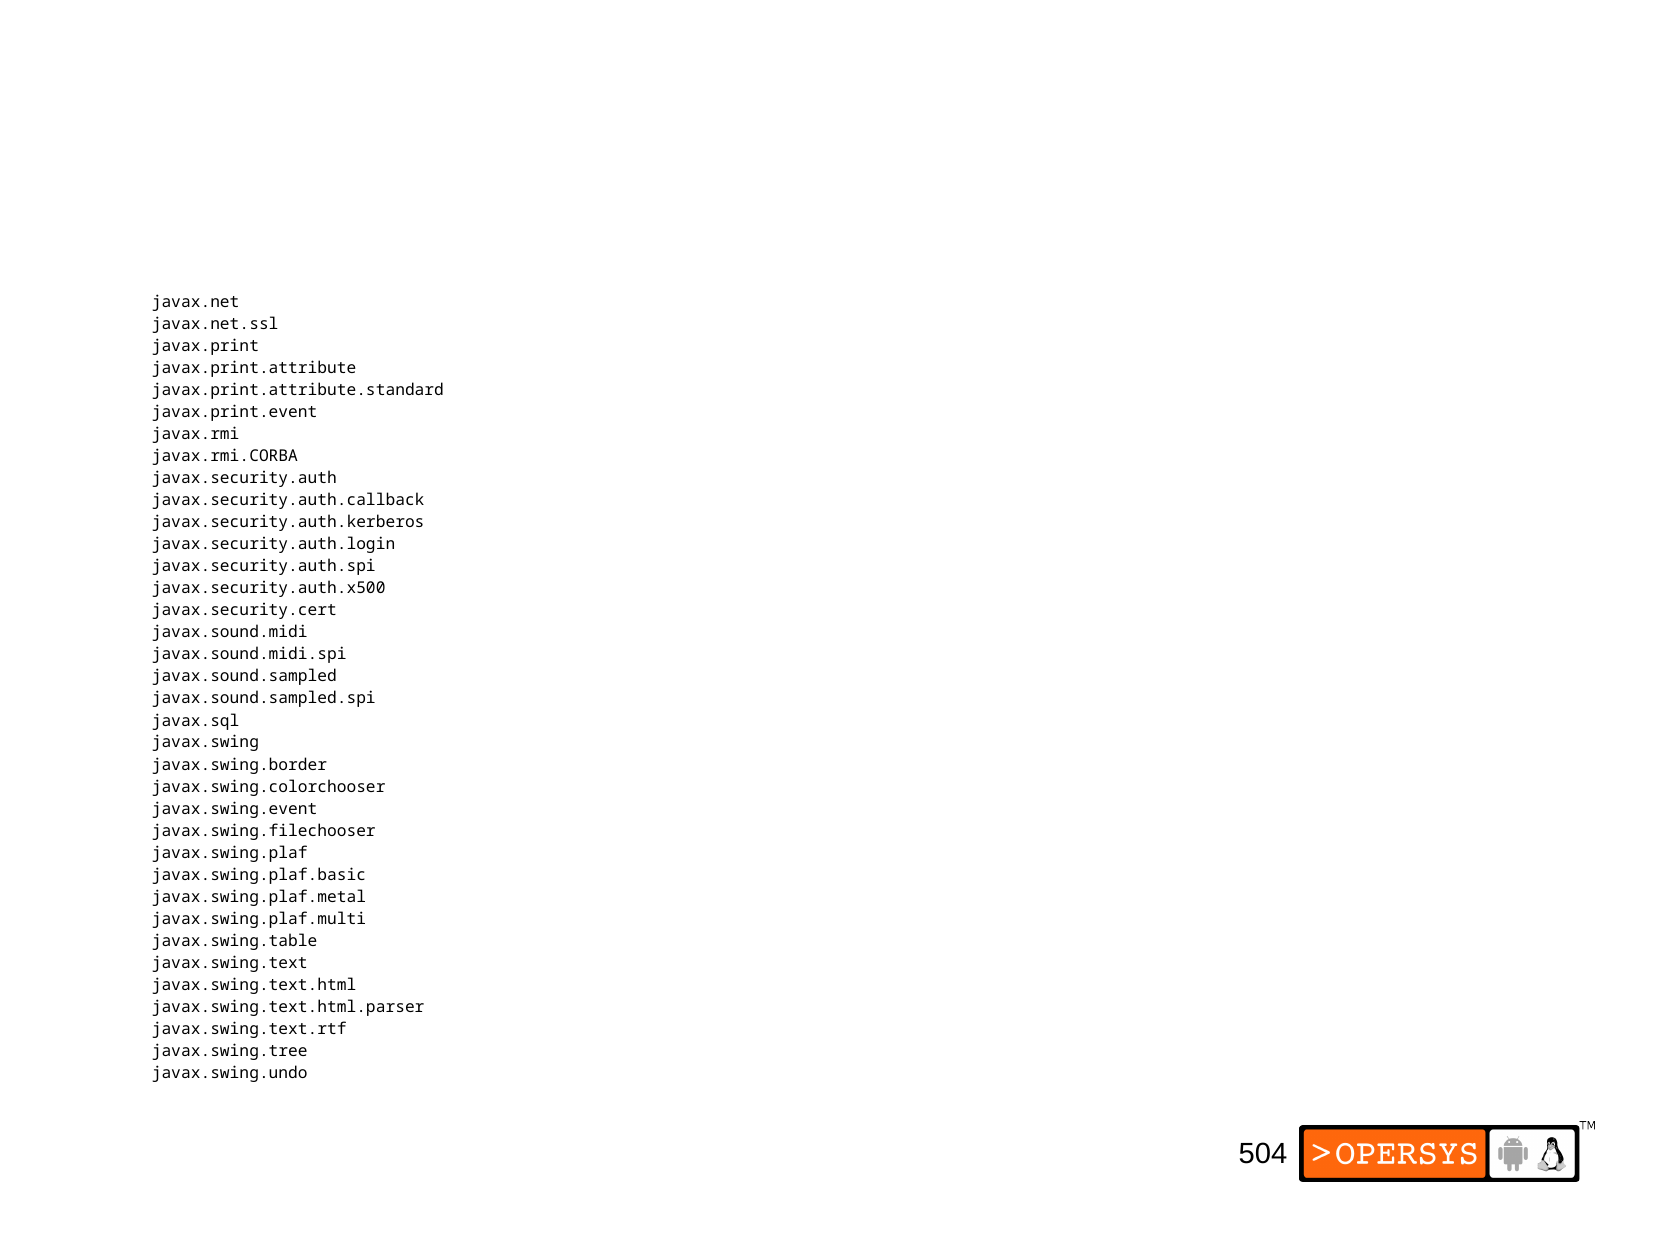

# javax.net
javax.net.ssl
javax.print
javax.print.attribute
javax.print.attribute.standard
javax.print.event
javax.rmi
javax.rmi.CORBA
javax.security.auth
javax.security.auth.callback
javax.security.auth.kerberos
javax.security.auth.login
javax.security.auth.spi
javax.security.auth.x500
javax.security.cert
javax.sound.midi
javax.sound.midi.spi
javax.sound.sampled
javax.sound.sampled.spi
javax.sql
javax.swing
javax.swing.border
javax.swing.colorchooser
javax.swing.event
javax.swing.filechooser
javax.swing.plaf
javax.swing.plaf.basic
javax.swing.plaf.metal
javax.swing.plaf.multi
javax.swing.table
javax.swing.text
javax.swing.text.html
javax.swing.text.html.parser
javax.swing.text.rtf
javax.swing.tree
javax.swing.undo